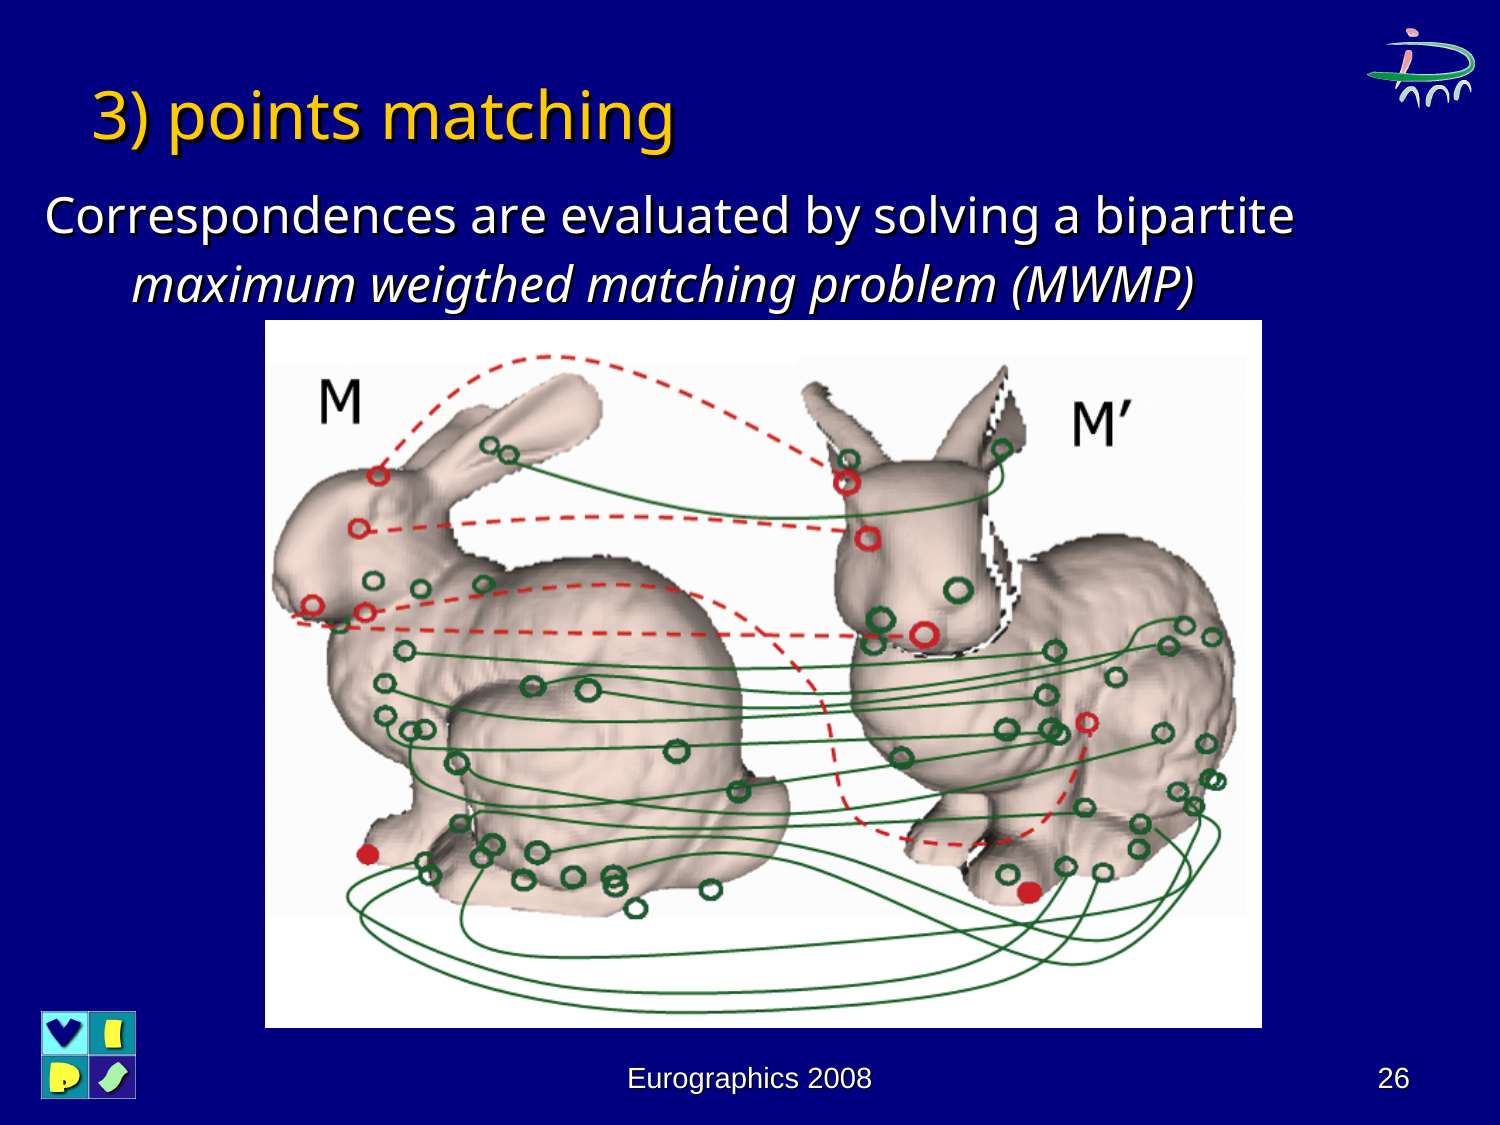

# 3) points matching
Correspondences are evaluated by solving a bipartite maximum weigthed matching problem (MWMP)
Eurographics 2008
26